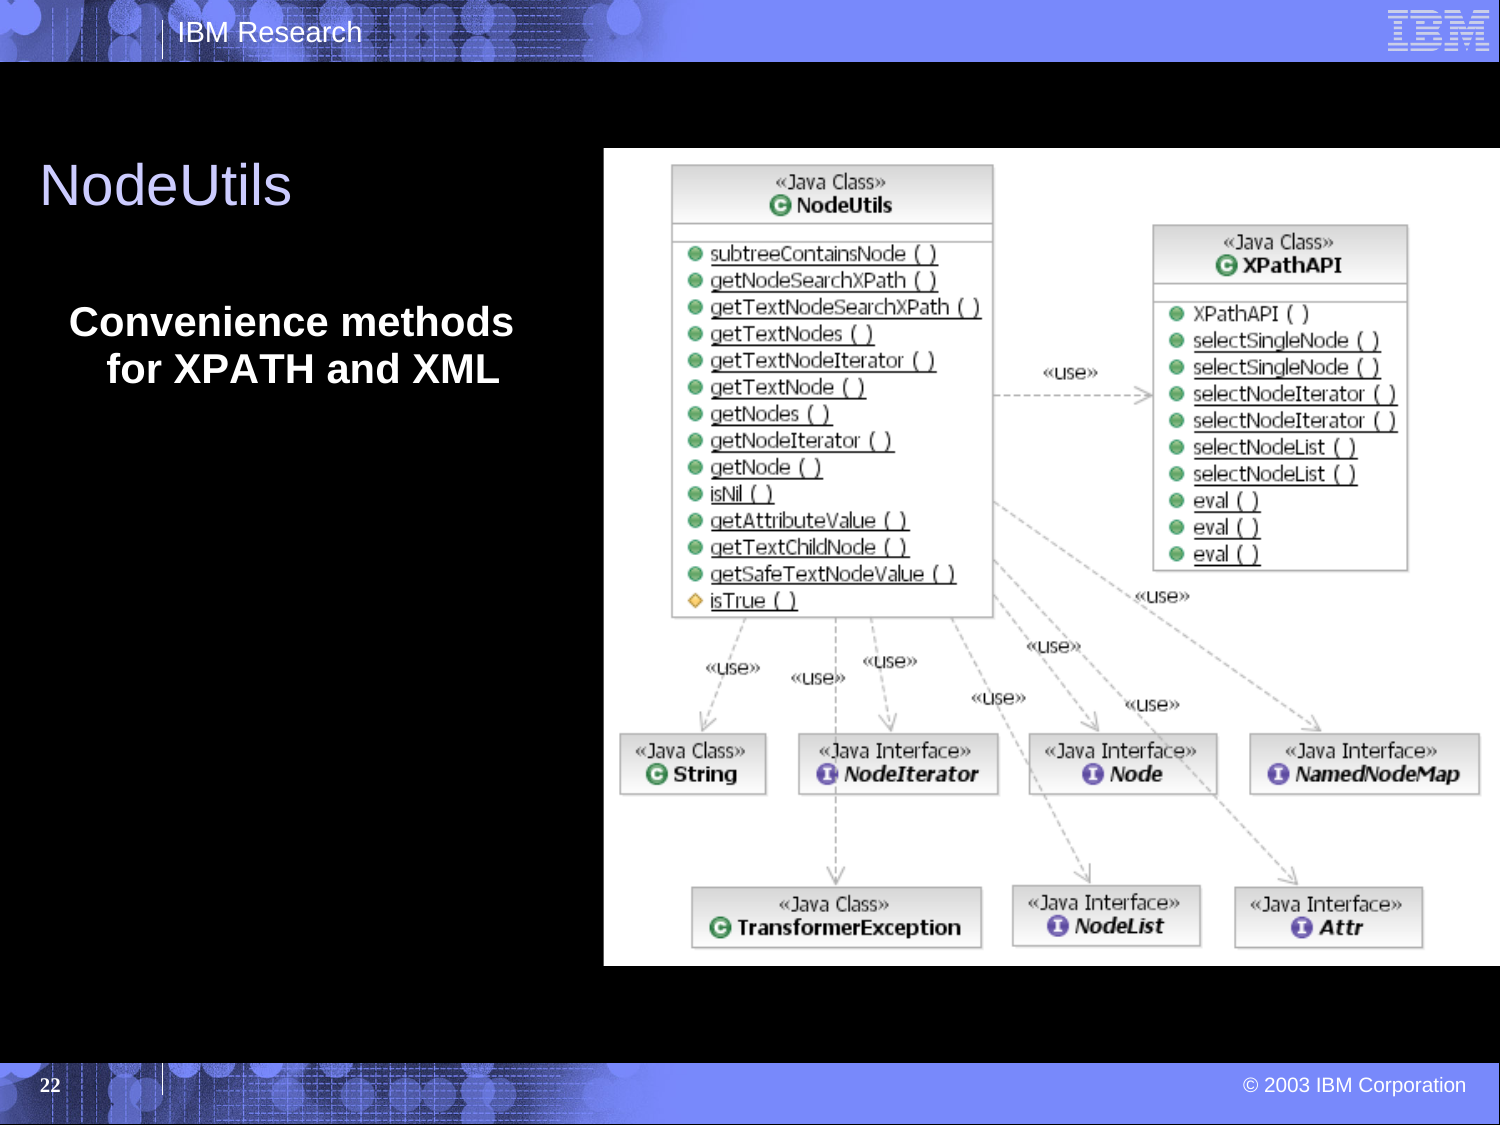

# NodeUtils
Convenience methods for XPATH and XML
22